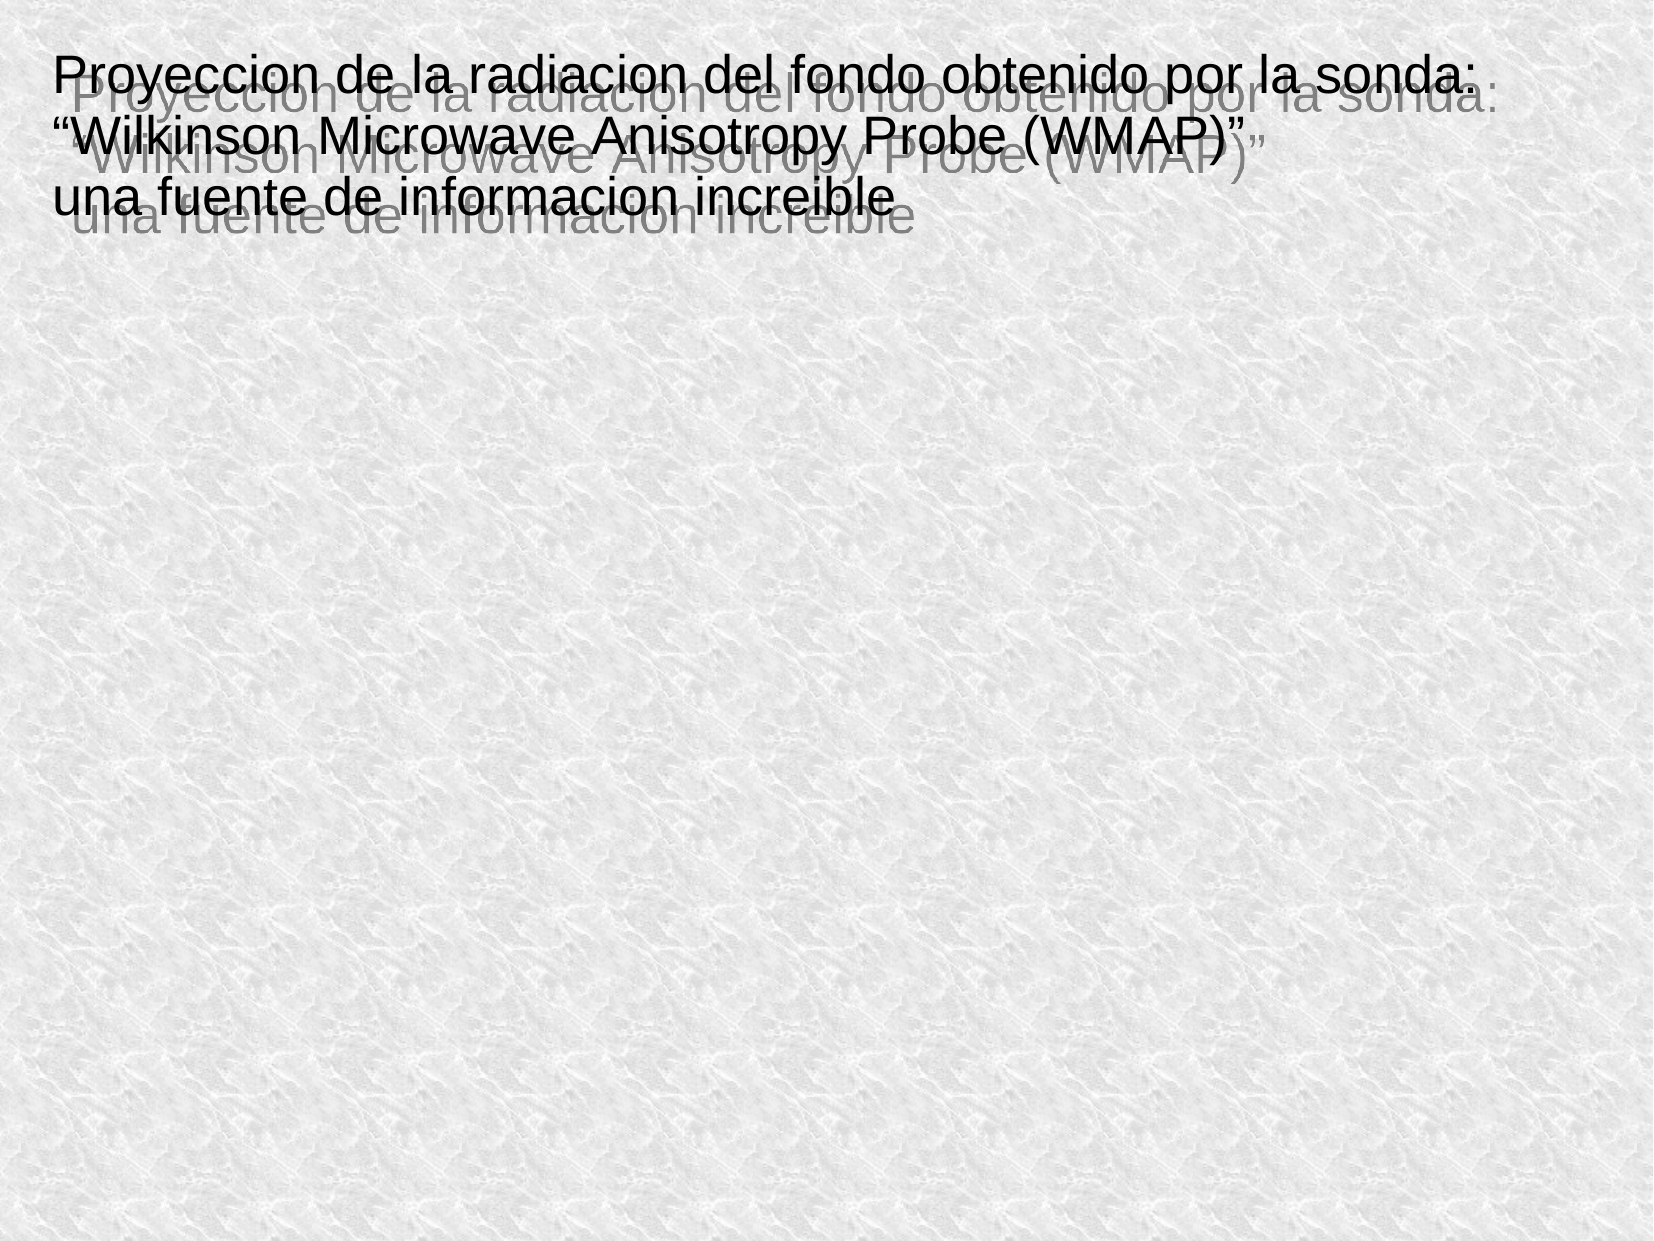

Proyeccion de la radiacion del fondo obtenido por la sonda:
“Wilkinson Microwave Anisotropy Probe (WMAP)”
una fuente de informacion increible